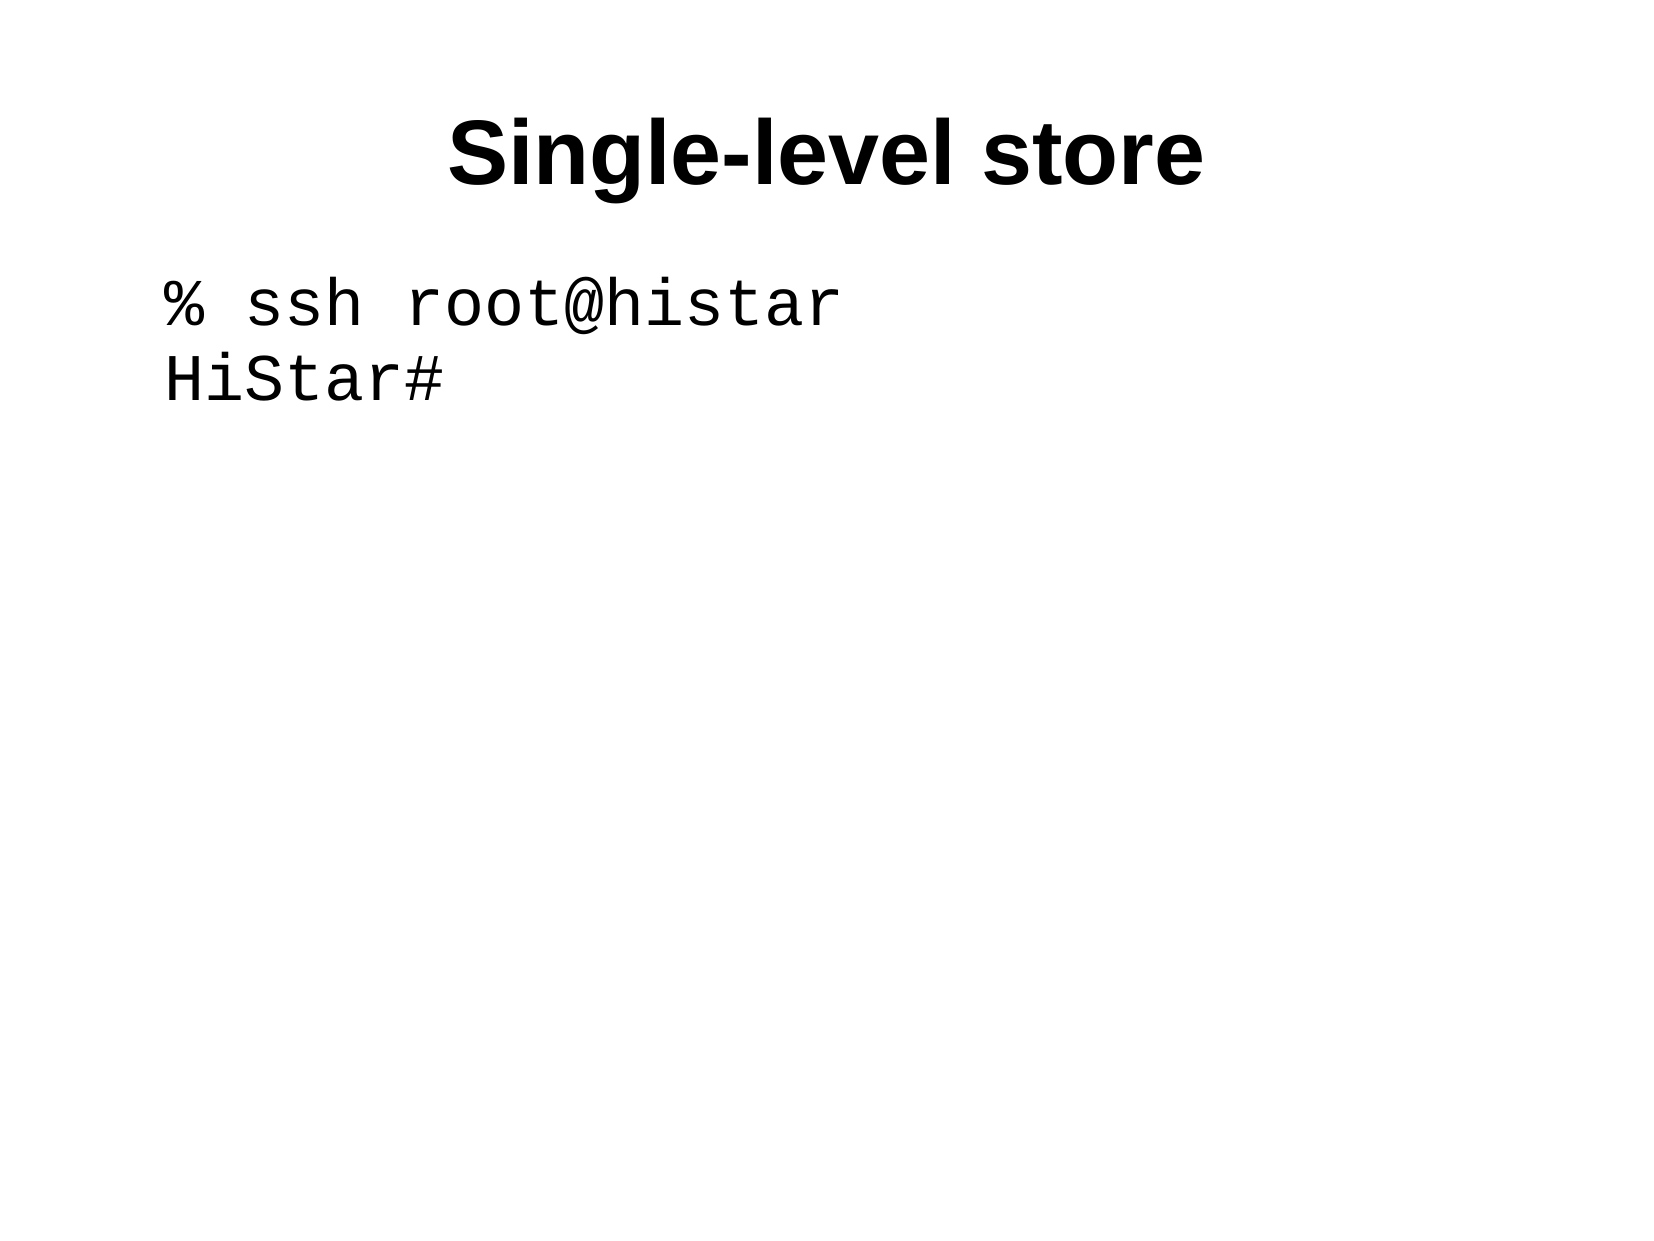

# Single-level store
% ssh root@histar
HiStar#